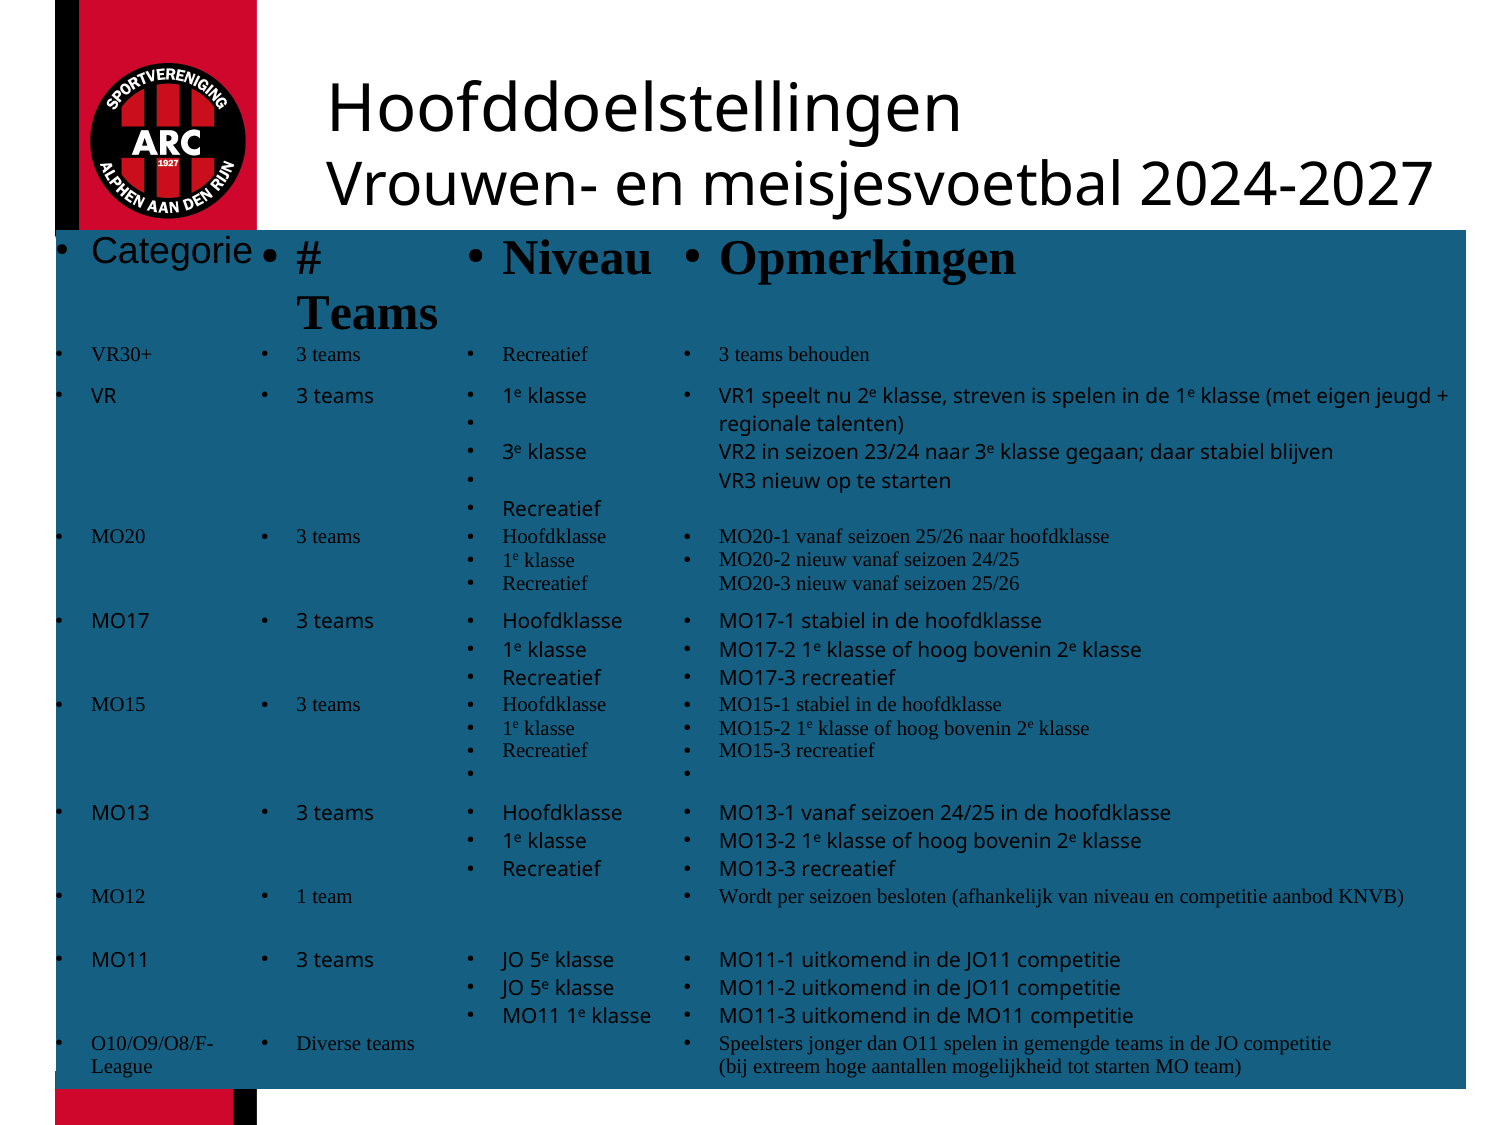

# Hoofddoelstellingen Vrouwen- en meisjesvoetbal 2024-2027
| Categorie | # Teams | Niveau | Opmerkingen |
| --- | --- | --- | --- |
| VR30+ | 3 teams | Recreatief | 3 teams behouden |
| VR | 3 teams | 1e klasse 3e klasse Recreatief | VR1 speelt nu 2e klasse, streven is spelen in de 1e klasse (met eigen jeugd + regionale talenten) VR2 in seizoen 23/24 naar 3e klasse gegaan; daar stabiel blijven VR3 nieuw op te starten |
| MO20 | 3 teams | Hoofdklasse 1e klasse Recreatief | MO20-1 vanaf seizoen 25/26 naar hoofdklasse MO20-2 nieuw vanaf seizoen 24/25 MO20-3 nieuw vanaf seizoen 25/26 |
| MO17 | 3 teams | Hoofdklasse 1e klasse Recreatief | MO17-1 stabiel in de hoofdklasse MO17-2 1e klasse of hoog bovenin 2e klasse MO17-3 recreatief |
| MO15 | 3 teams | Hoofdklasse 1e klasse Recreatief | MO15-1 stabiel in de hoofdklasse MO15-2 1e klasse of hoog bovenin 2e klasse MO15-3 recreatief |
| MO13 | 3 teams | Hoofdklasse 1e klasse Recreatief | MO13-1 vanaf seizoen 24/25 in de hoofdklasse MO13-2 1e klasse of hoog bovenin 2e klasse MO13-3 recreatief |
| MO12 | 1 team | | Wordt per seizoen besloten (afhankelijk van niveau en competitie aanbod KNVB) |
| MO11 | 3 teams | JO 5e klasse JO 5e klasse MO11 1e klasse | MO11-1 uitkomend in de JO11 competitie MO11-2 uitkomend in de JO11 competitie MO11-3 uitkomend in de MO11 competitie |
| O10/O9/O8/F-League | Diverse teams | | Speelsters jonger dan O11 spelen in gemengde teams in de JO competitie (bij extreem hoge aantallen mogelijkheid tot starten MO team) |